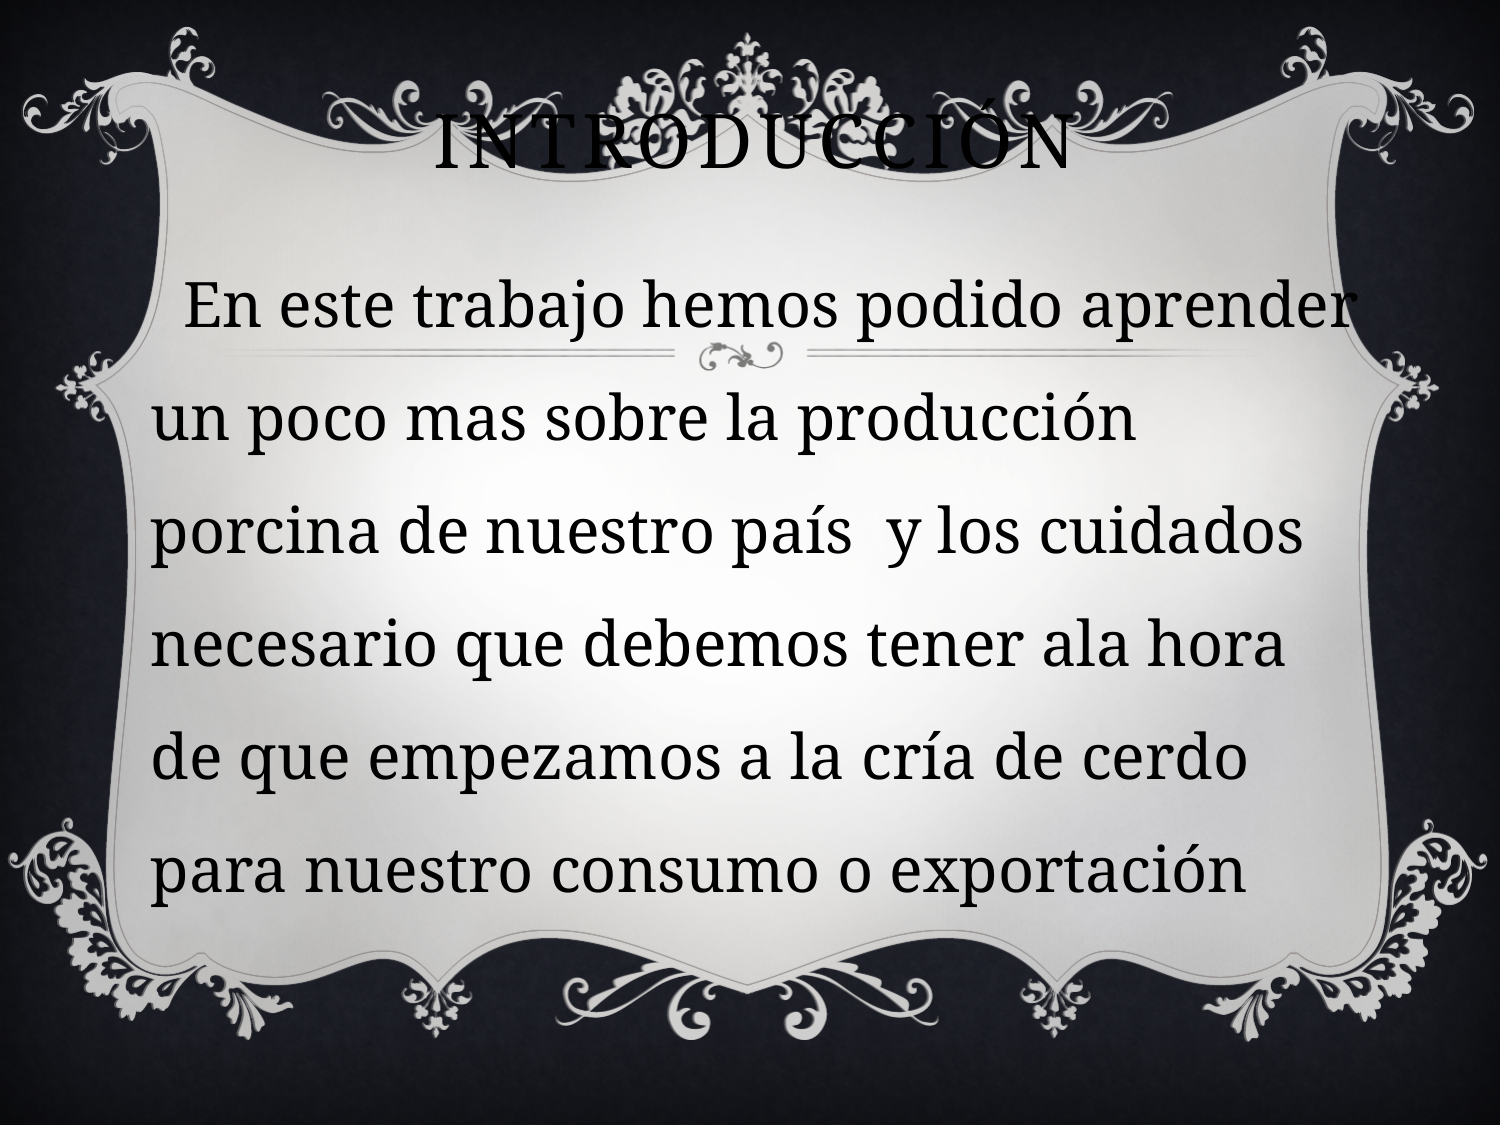

# Introducción
 En este trabajo hemos podido aprender un poco mas sobre la producción porcina de nuestro país y los cuidados necesario que debemos tener ala hora de que empezamos a la cría de cerdo para nuestro consumo o exportación